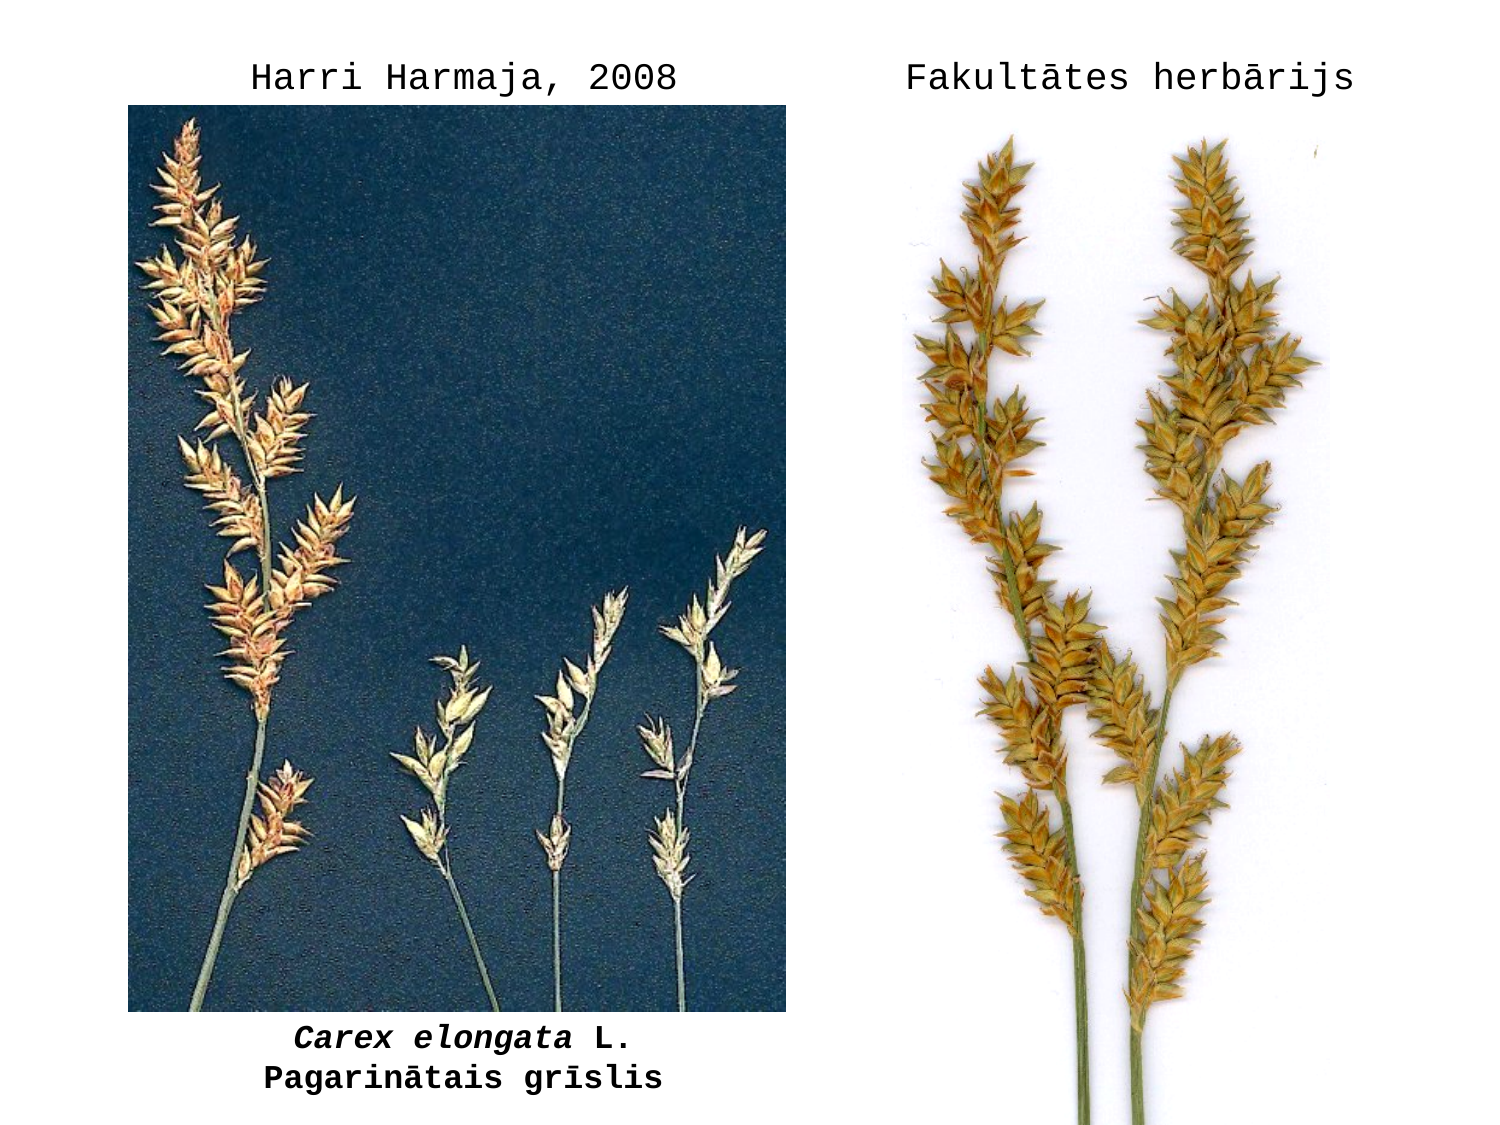

Harri Harmaja, 2008
Fakultātes herbārijs
Carex elongata L.
Pagarinātais grīslis